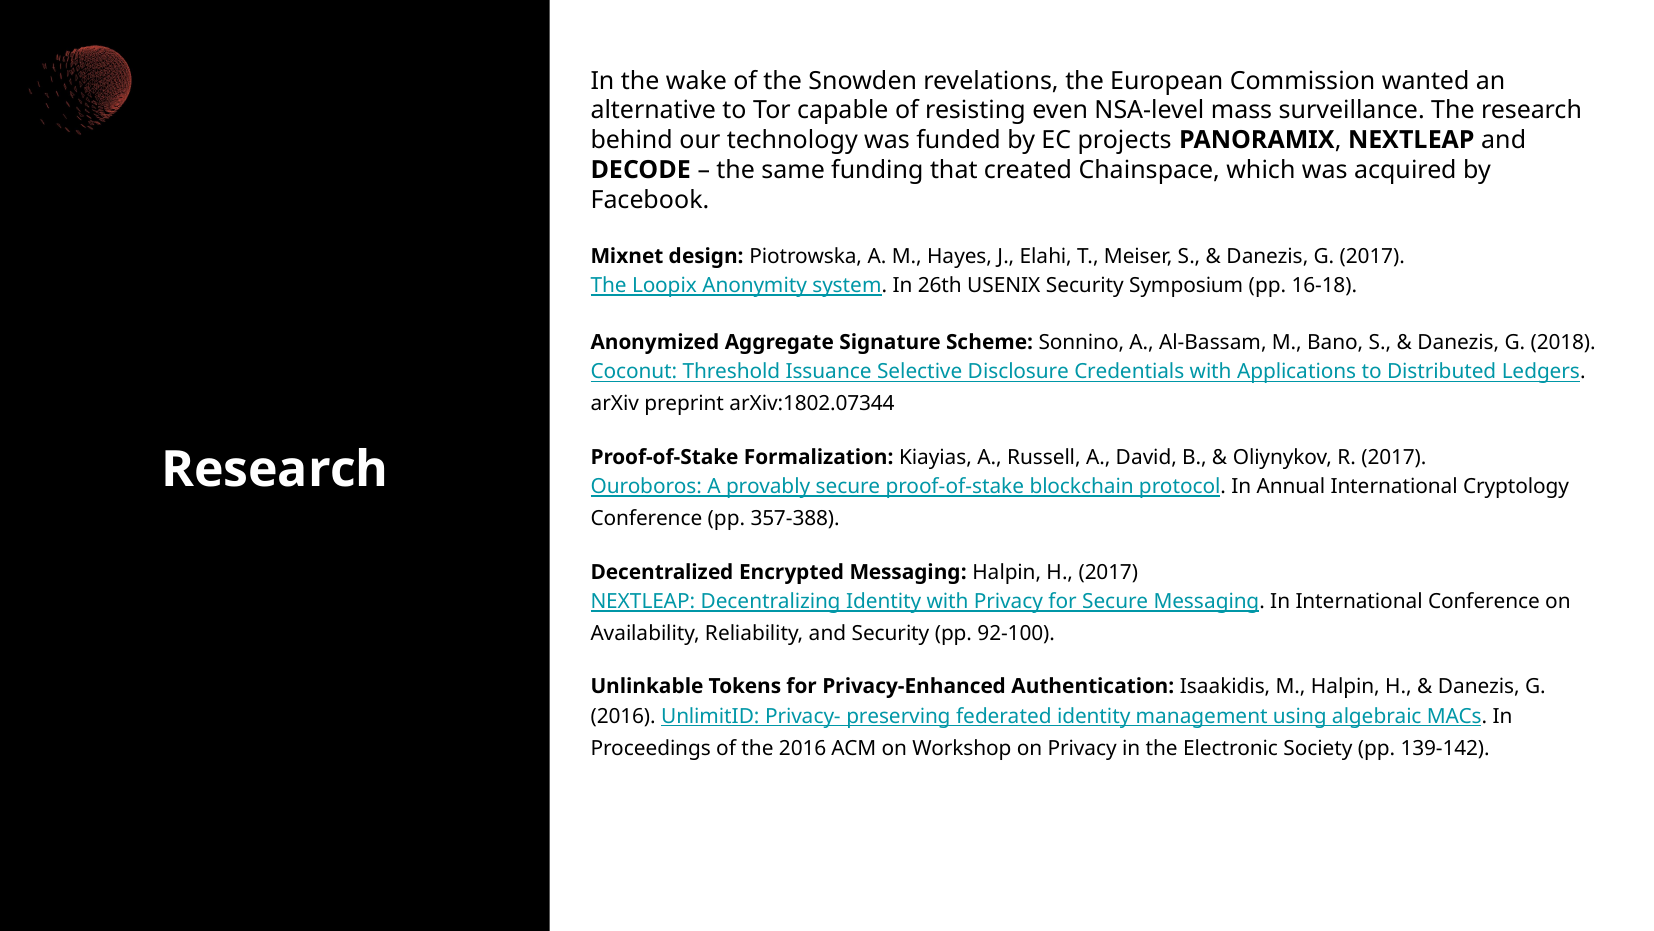

# In the wake of the Snowden revelations, the European Commission wanted an alternative to Tor capable of resisting even NSA-level mass surveillance. The research behind our technology was funded by EC projects PANORAMIX, NEXTLEAP and DECODE – the same funding that created Chainspace, which was acquired by Facebook.
Mixnet design: Piotrowska, A. M., Hayes, J., Elahi, T., Meiser, S., & Danezis, G. (2017). The Loopix Anonymity system. In 26th USENIX Security Symposium (pp. 16-18).
Anonymized Aggregate Signature Scheme: Sonnino, A., Al-Bassam, M., Bano, S., & Danezis, G. (2018). Coconut: Threshold Issuance Selective Disclosure Credentials with Applications to Distributed Ledgers. arXiv preprint arXiv:1802.07344
Proof-of-Stake Formalization: Kiayias, A., Russell, A., David, B., & Oliynykov, R. (2017). Ouroboros: A provably secure proof-of-stake blockchain protocol. In Annual International Cryptology Conference (pp. 357-388).
Decentralized Encrypted Messaging: Halpin, H., (2017) NEXTLEAP: Decentralizing Identity with Privacy for Secure Messaging. In International Conference on Availability, Reliability, and Security (pp. 92-100).
Unlinkable Tokens for Privacy-Enhanced Authentication: Isaakidis, M., Halpin, H., & Danezis, G. (2016). UnlimitID: Privacy- preserving federated identity management using algebraic MACs. In Proceedings of the 2016 ACM on Workshop on Privacy in the Electronic Society (pp. 139-142).
Research